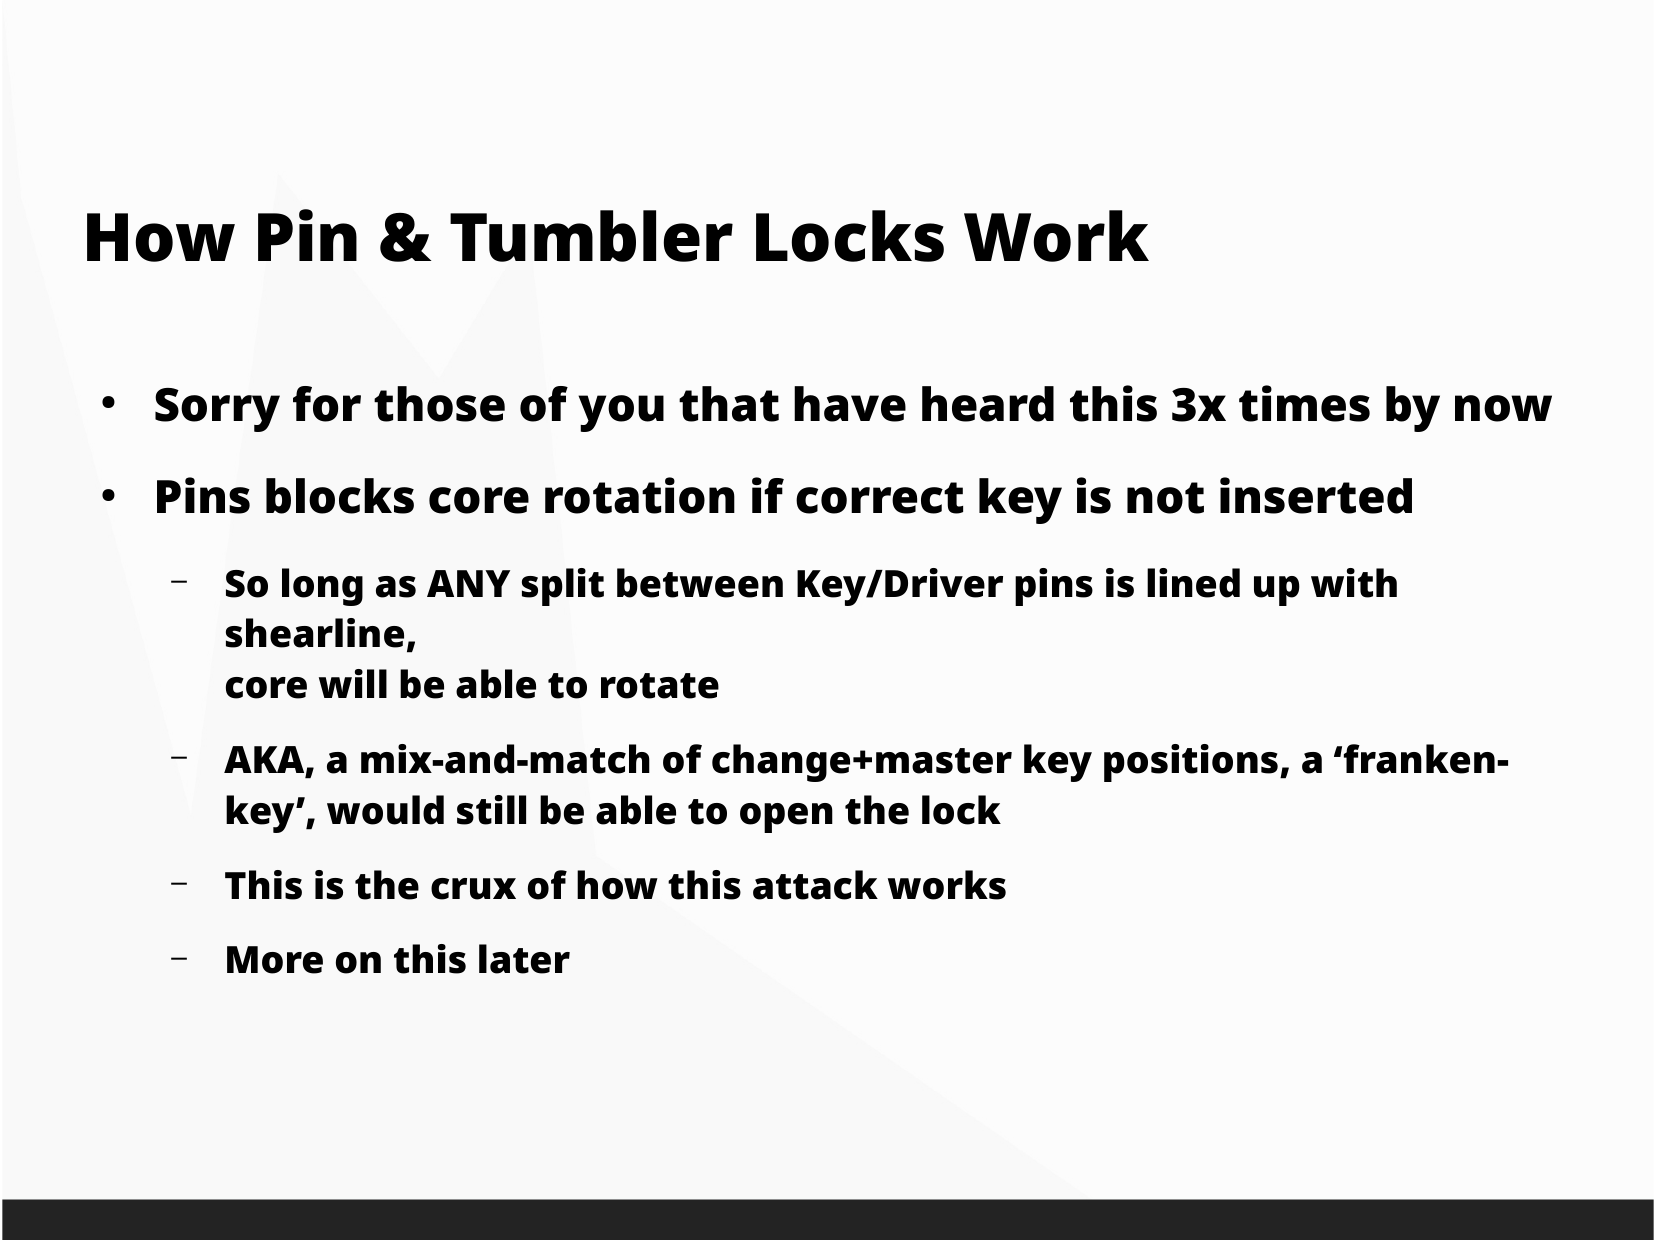

# How Pin & Tumbler Locks Work
Sorry for those of you that have heard this 3x times by now
Pins blocks core rotation if correct key is not inserted
So long as ANY split between Key/Driver pins is lined up with shearline,
core will be able to rotate
AKA, a mix-and-match of change+master key positions, a ‘franken-key’, would still be able to open the lock
This is the crux of how this attack works
More on this later